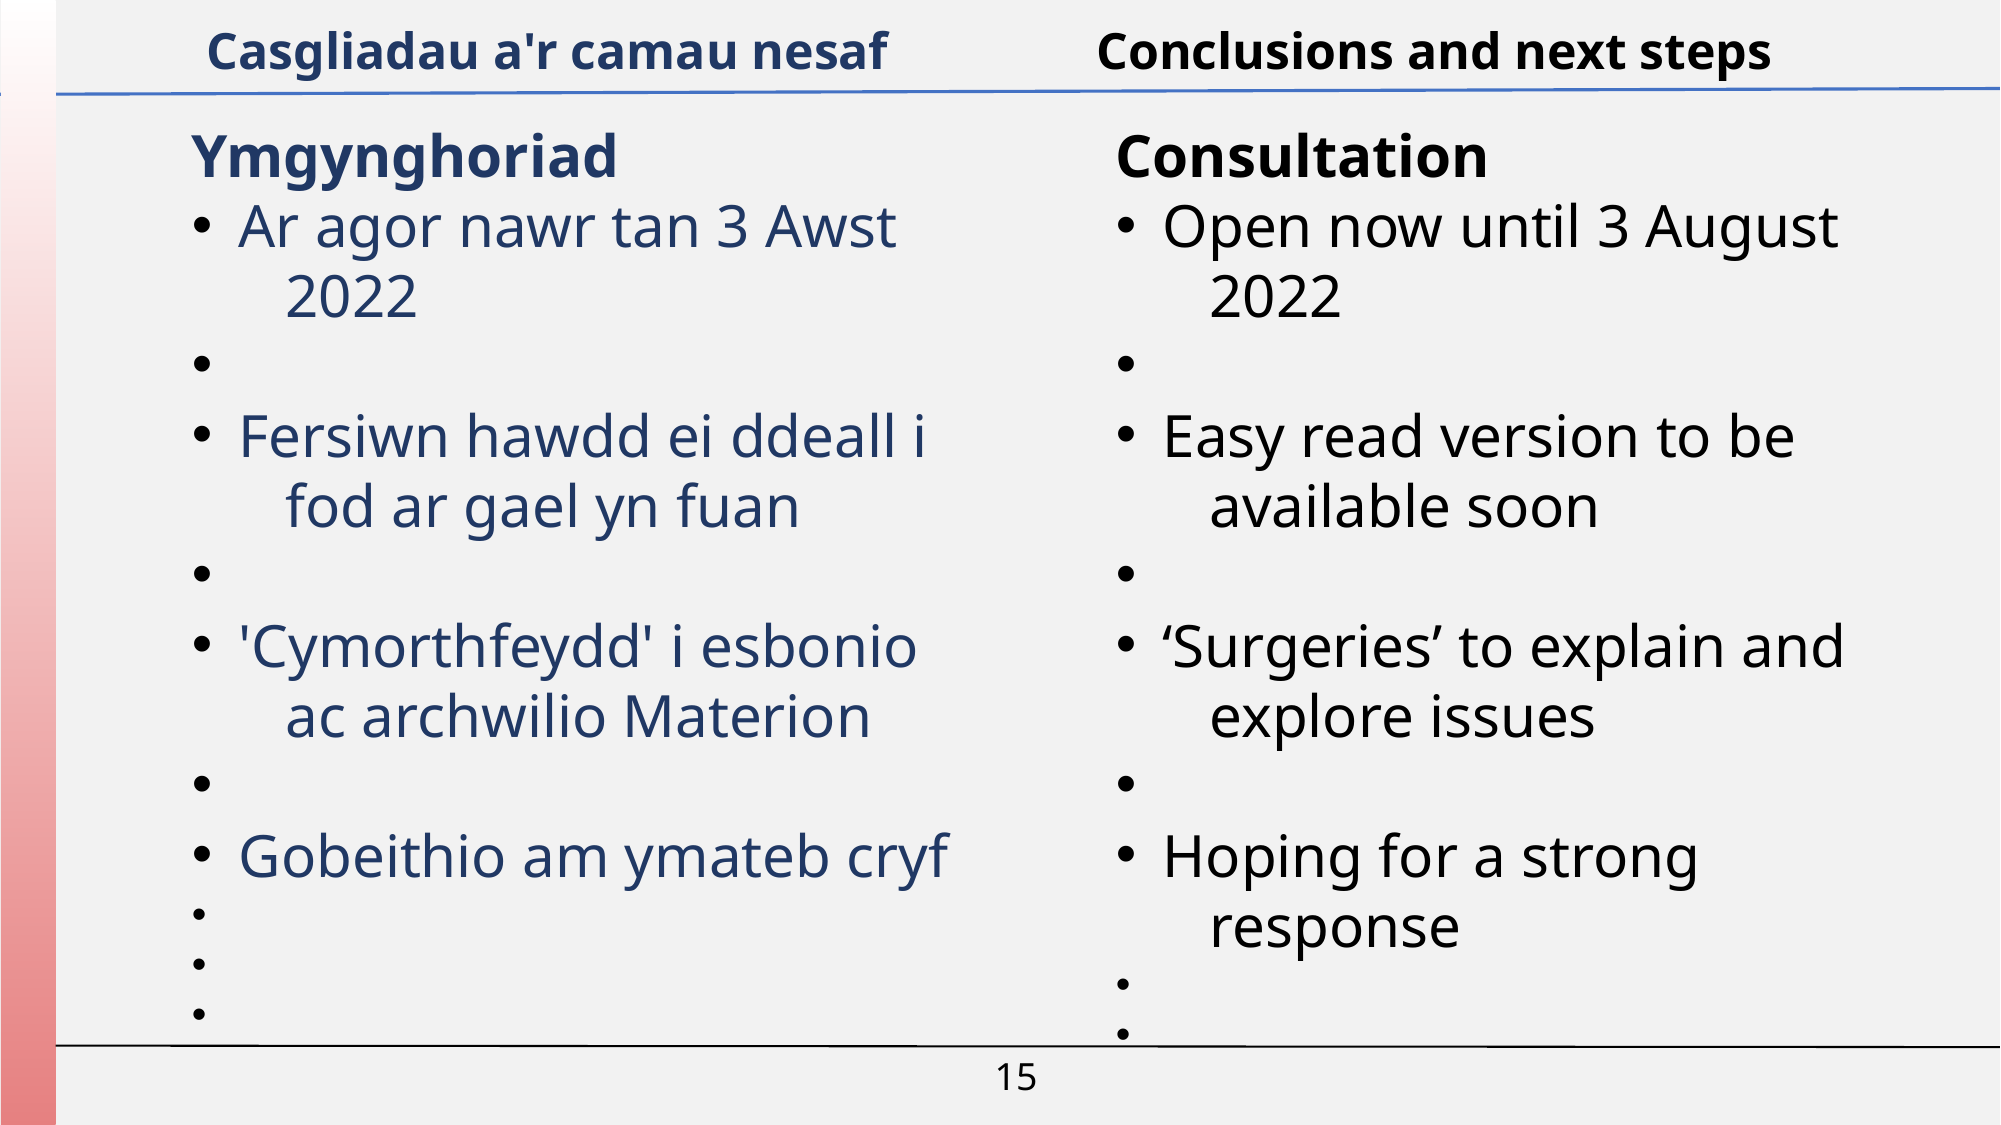

Casgliadau a'r camau nesaf Conclusions and next steps
Ymgynghoriad
Ar agor nawr tan 3 Awst 2022
Fersiwn hawdd ei ddeall i fod ar gael yn fuan
'Cymorthfeydd' i esbonio ac archwilio Materion
Gobeithio am ymateb cryf
Consultation
Open now until 3 August 2022
Easy read version to be available soon
‘Surgeries’ to explain and explore issues
Hoping for a strong response